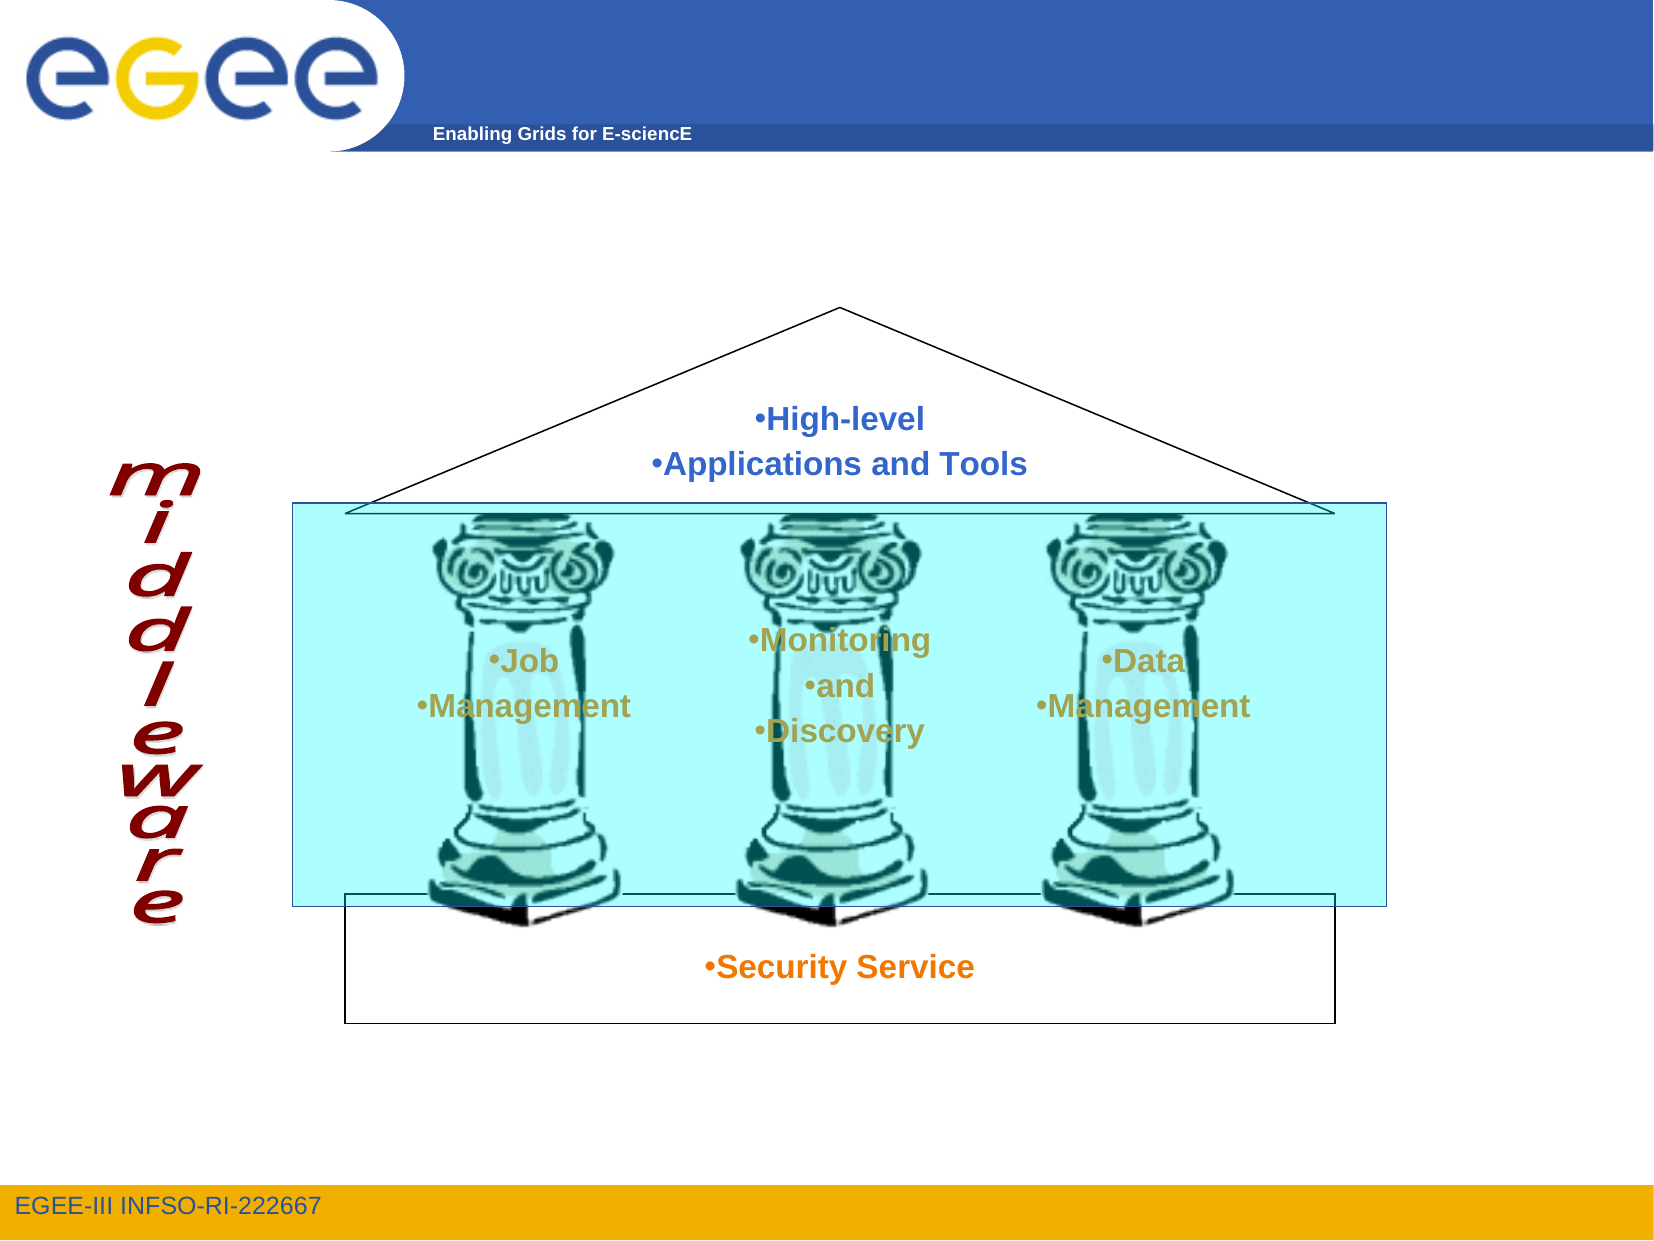

High-level
Applications and Tools
Monitoring
and
Discovery
Job
Management
Data
Management
Security Service
middleware